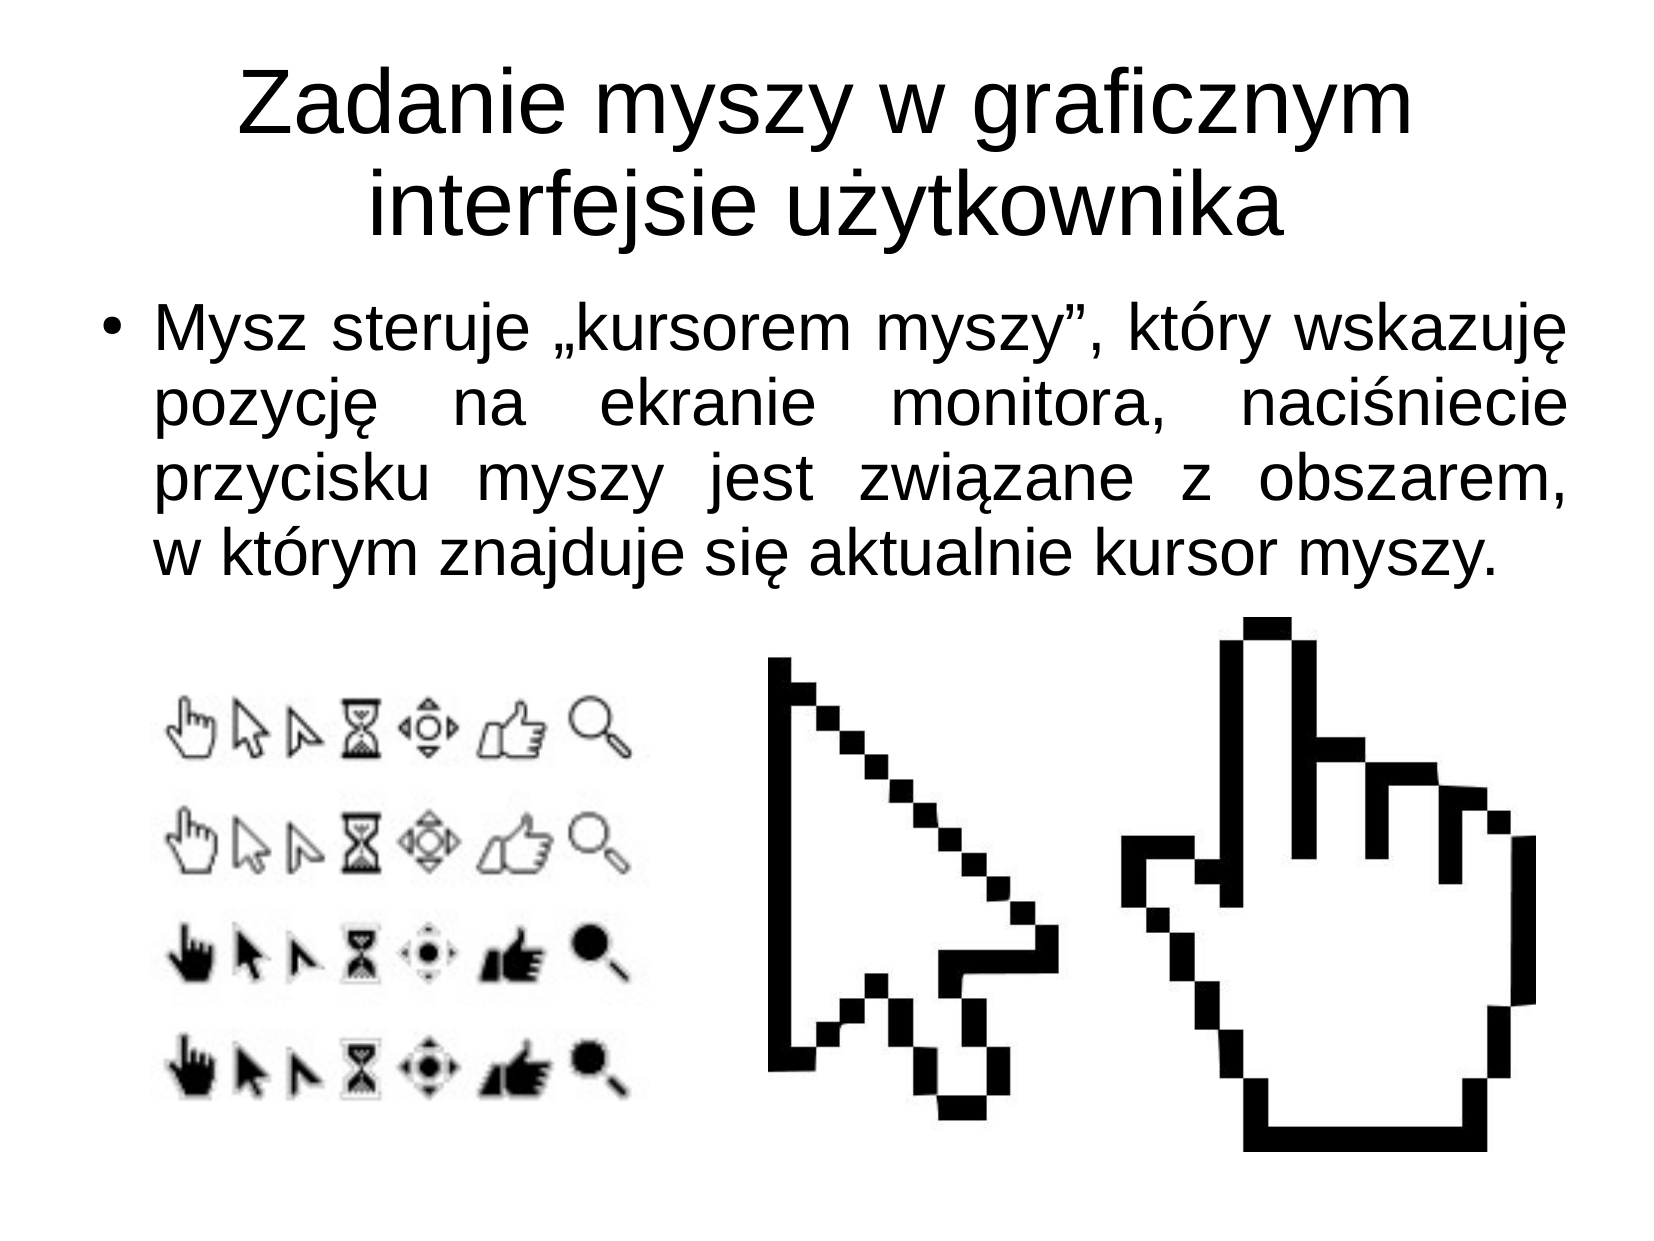

# Zadanie myszy w graficznym interfejsie użytkownika
Mysz steruje „kursorem myszy”, który wskazuję pozycję na ekranie monitora, naciśniecie przycisku myszy jest związane z obszarem,
w którym znajduje się aktualnie kursor myszy.